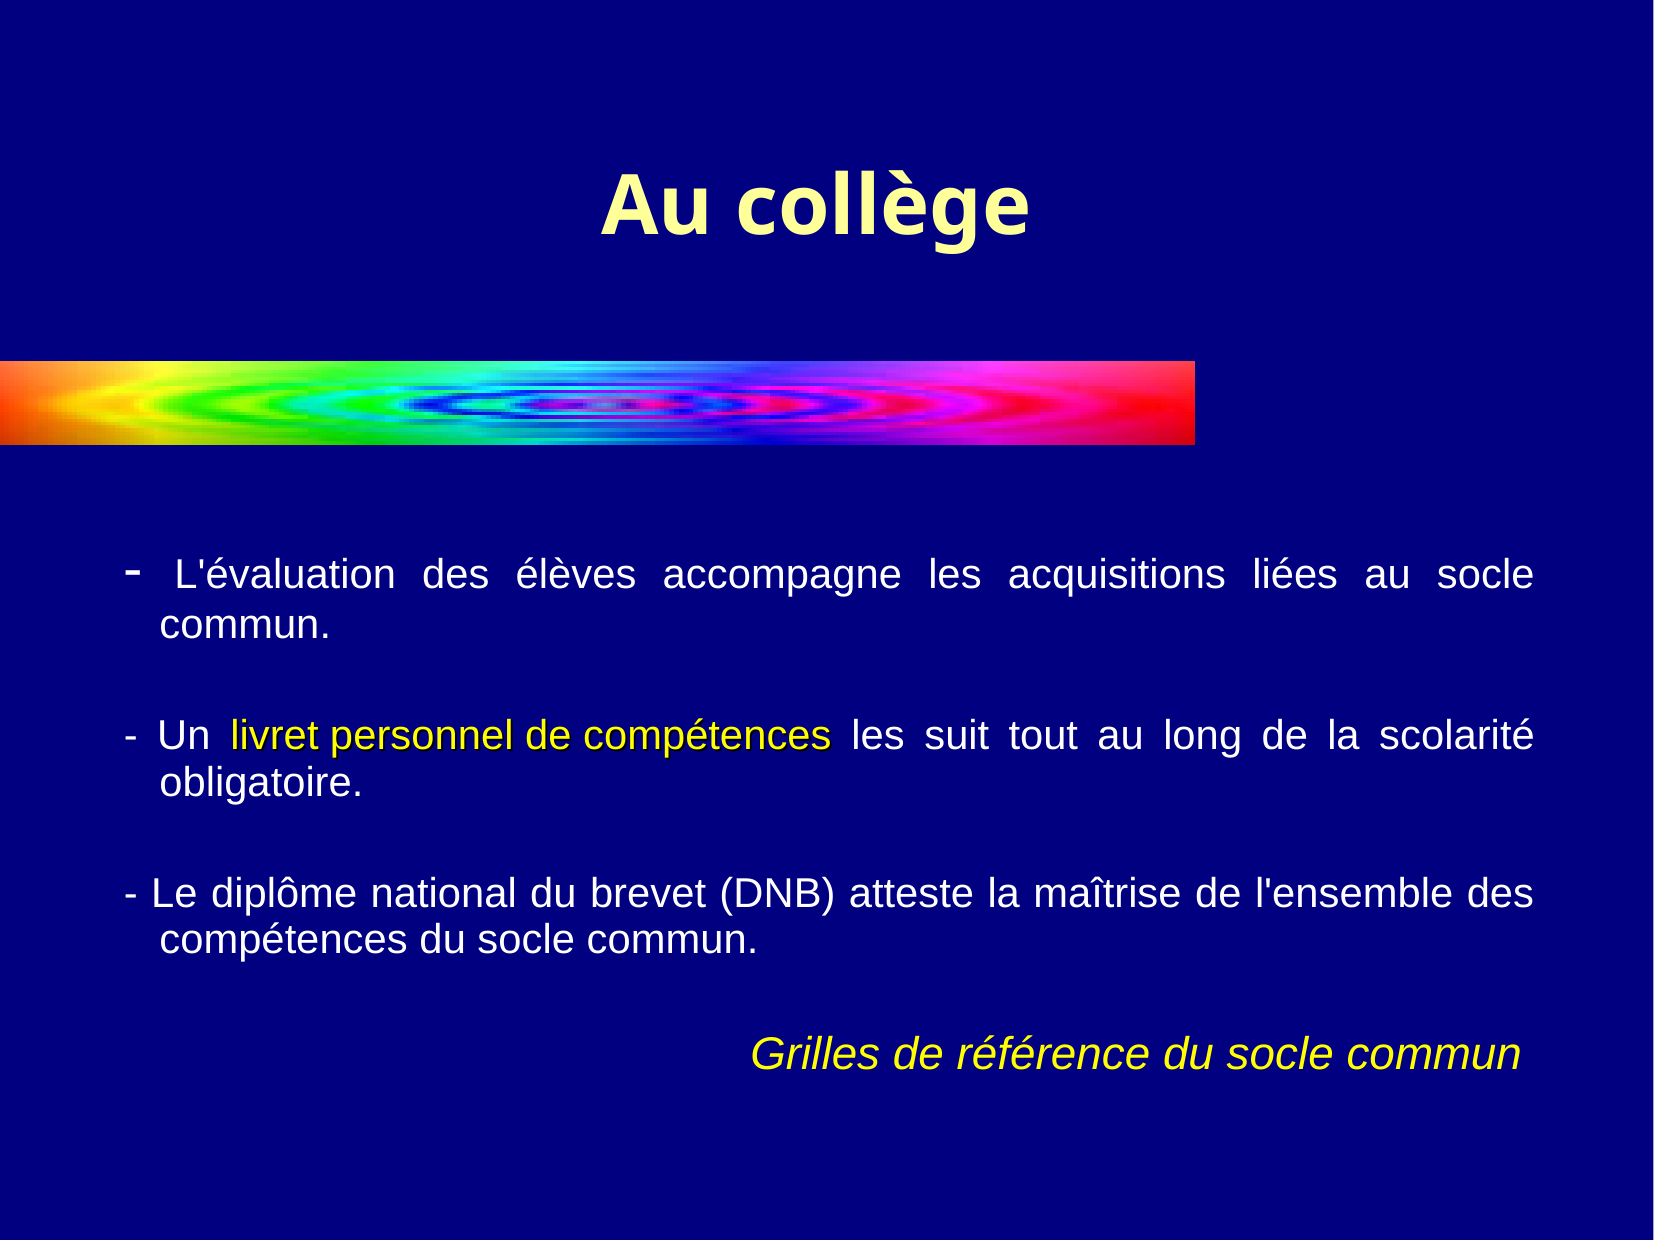

# Au collège
- L'évaluation des élèves accompagne les acquisitions liées au socle commun.
- Un livret personnel de compétences les suit tout au long de la scolarité obligatoire.
- Le diplôme national du brevet (DNB) atteste la maîtrise de l'ensemble des compétences du socle commun.
Grilles de référence du socle commun